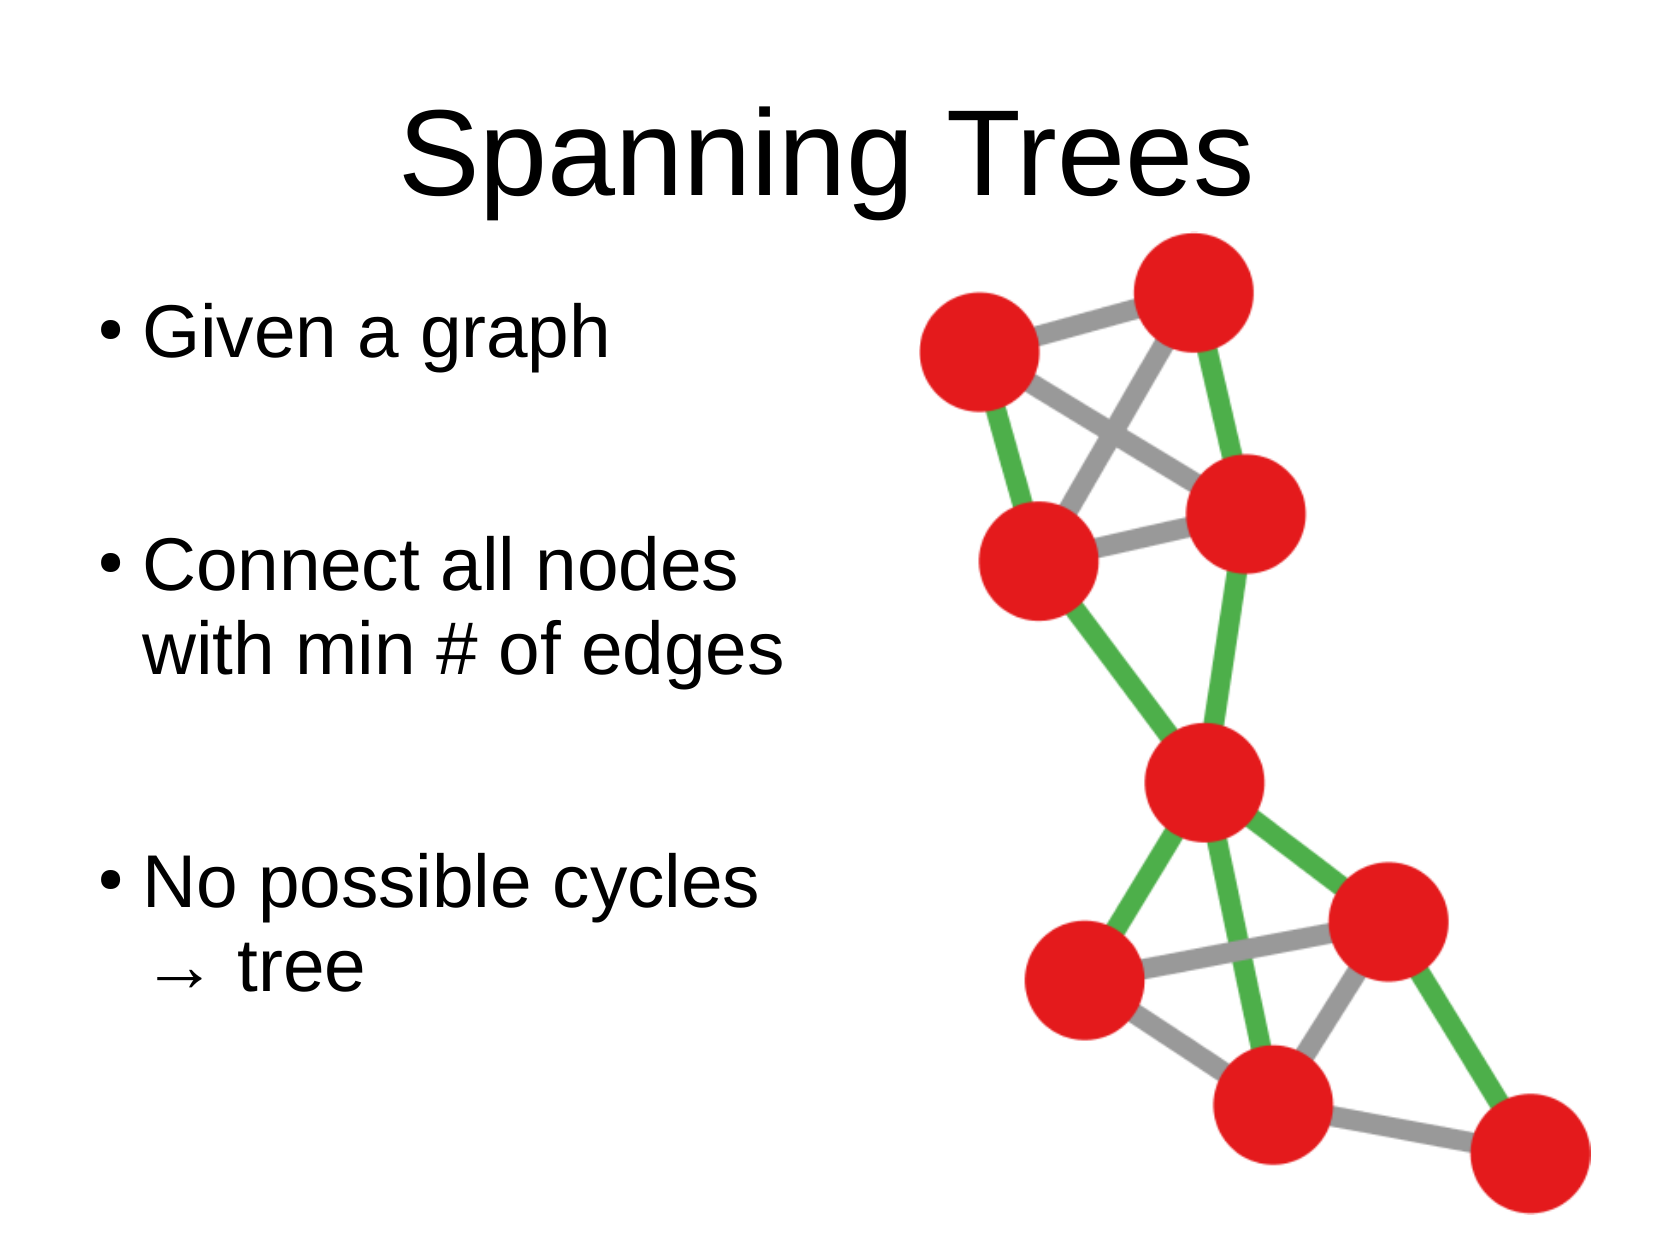

# Spanning Trees
Given a graph
Connect all nodes with min # of edges
No possible cycles → tree